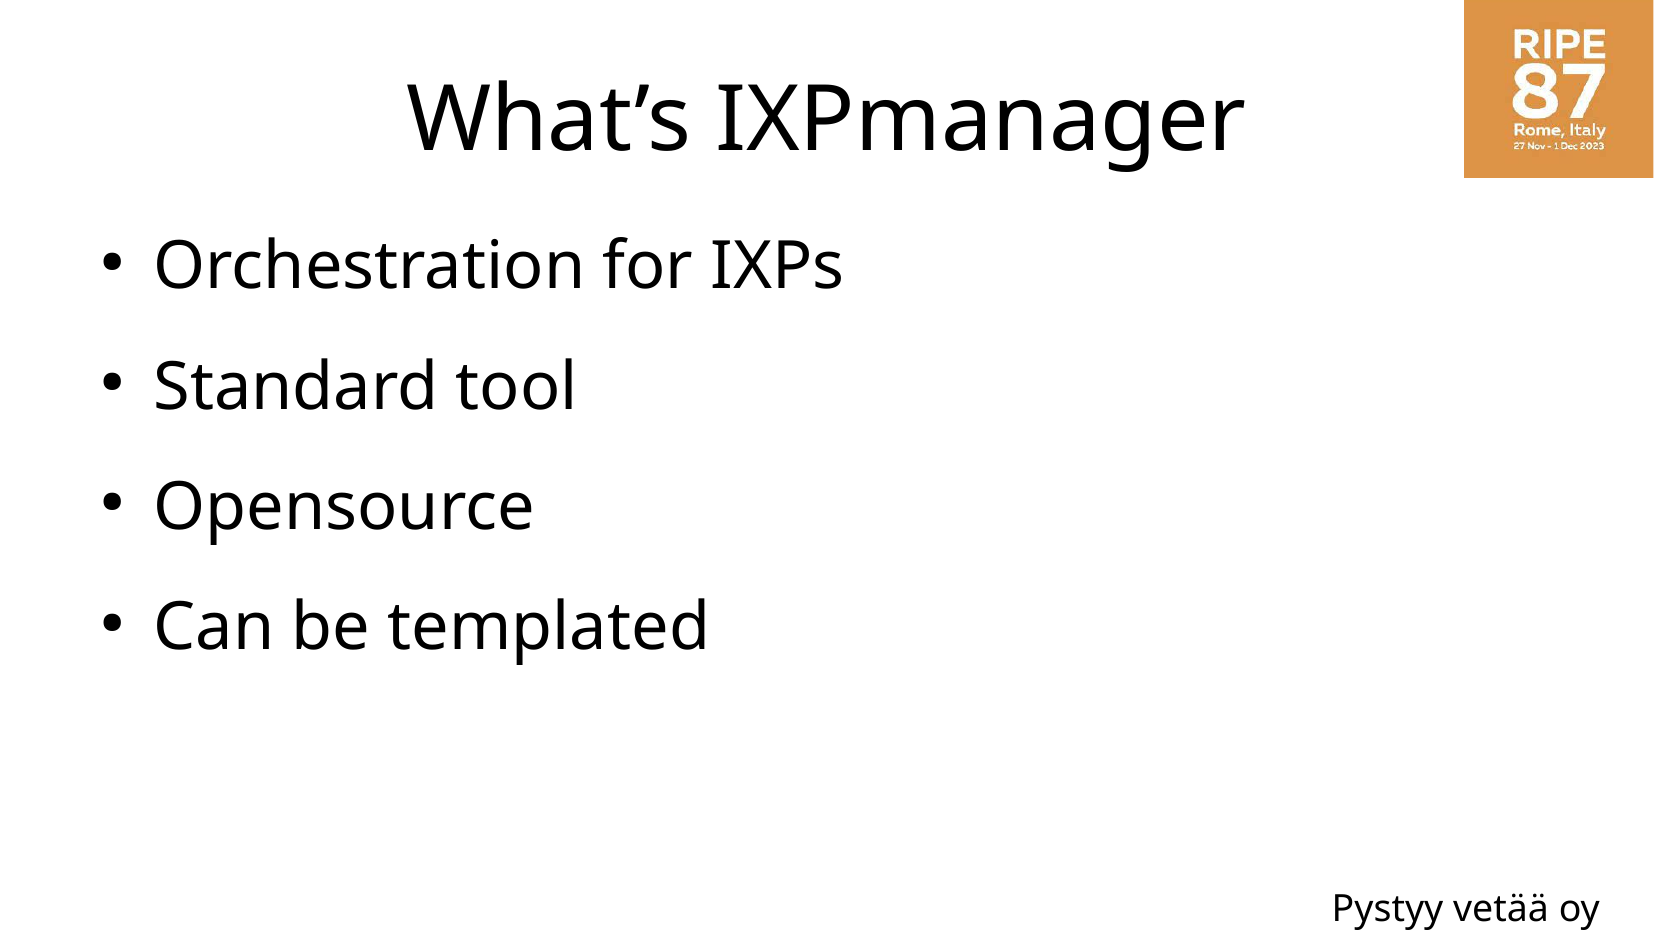

# What’s IXPmanager
Orchestration for IXPs
Standard tool
Opensource
Can be templated
Pystyy vetää oy